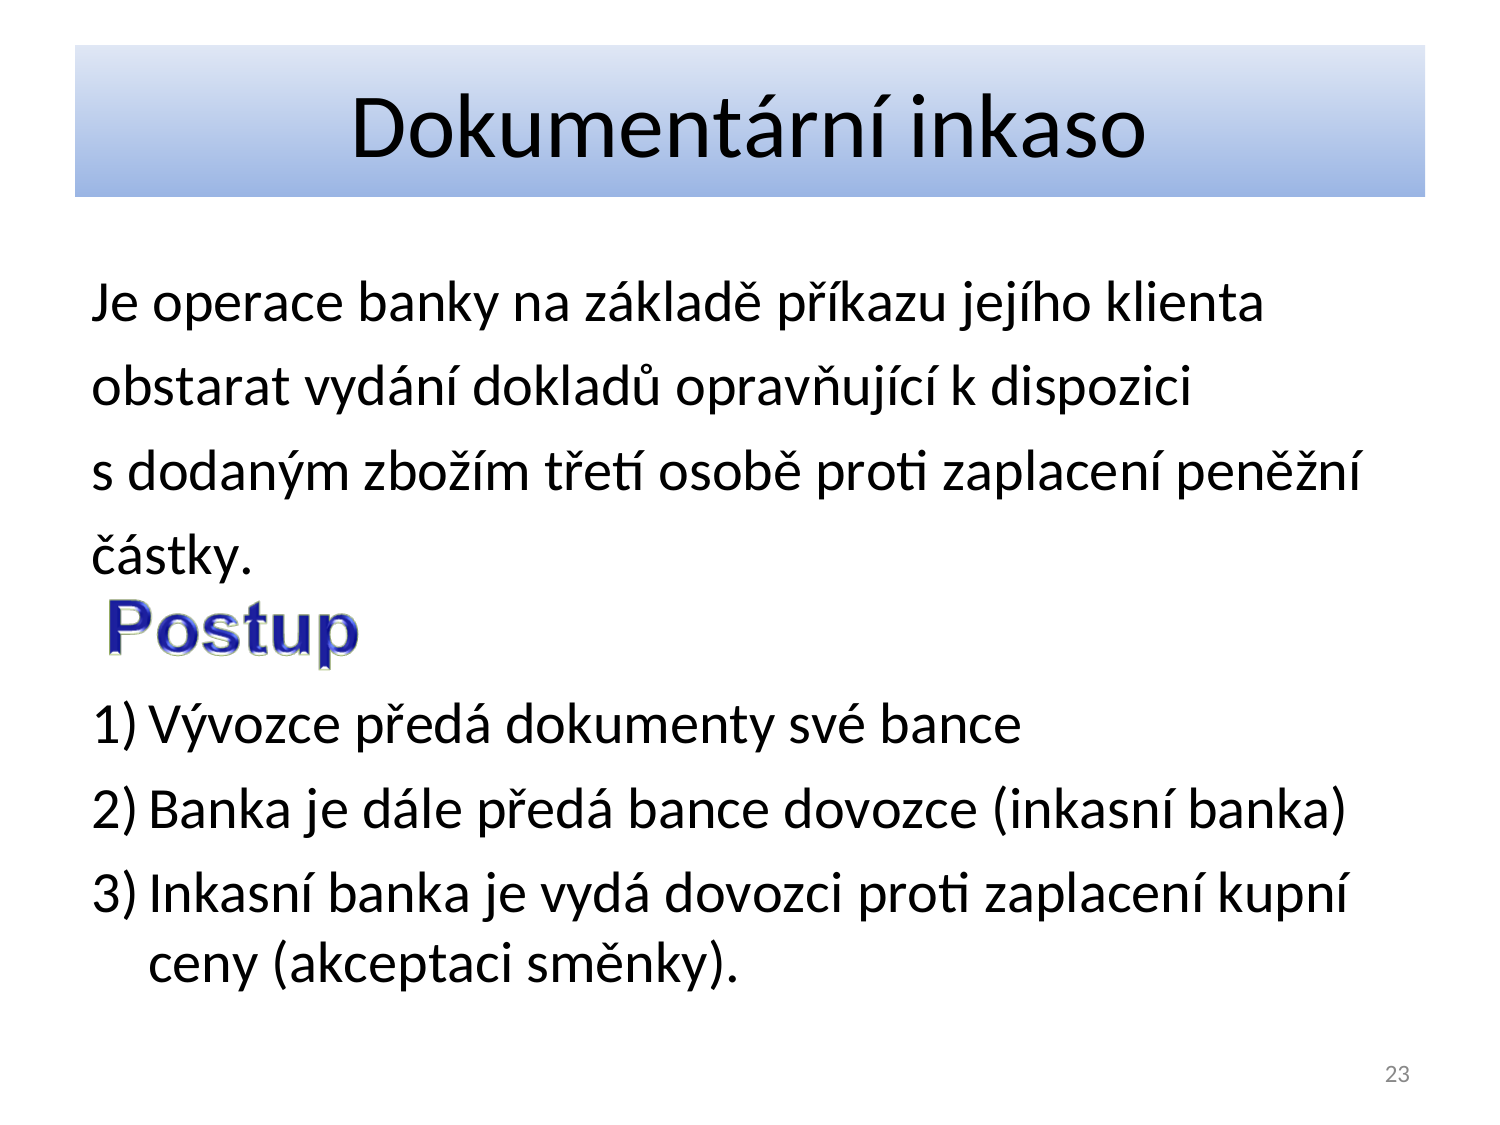

# Dokumentární inkaso
Je operace banky na základě příkazu jejího klienta
obstarat vydání dokladů opravňující k dispozici
s dodaným zbožím třetí osobě proti zaplacení peněžní
částky.
Vývozce předá dokumenty své bance
Banka je dále předá bance dovozce (inkasní banka)
Inkasní banka je vydá dovozci proti zaplacení kupní ceny (akceptaci směnky).